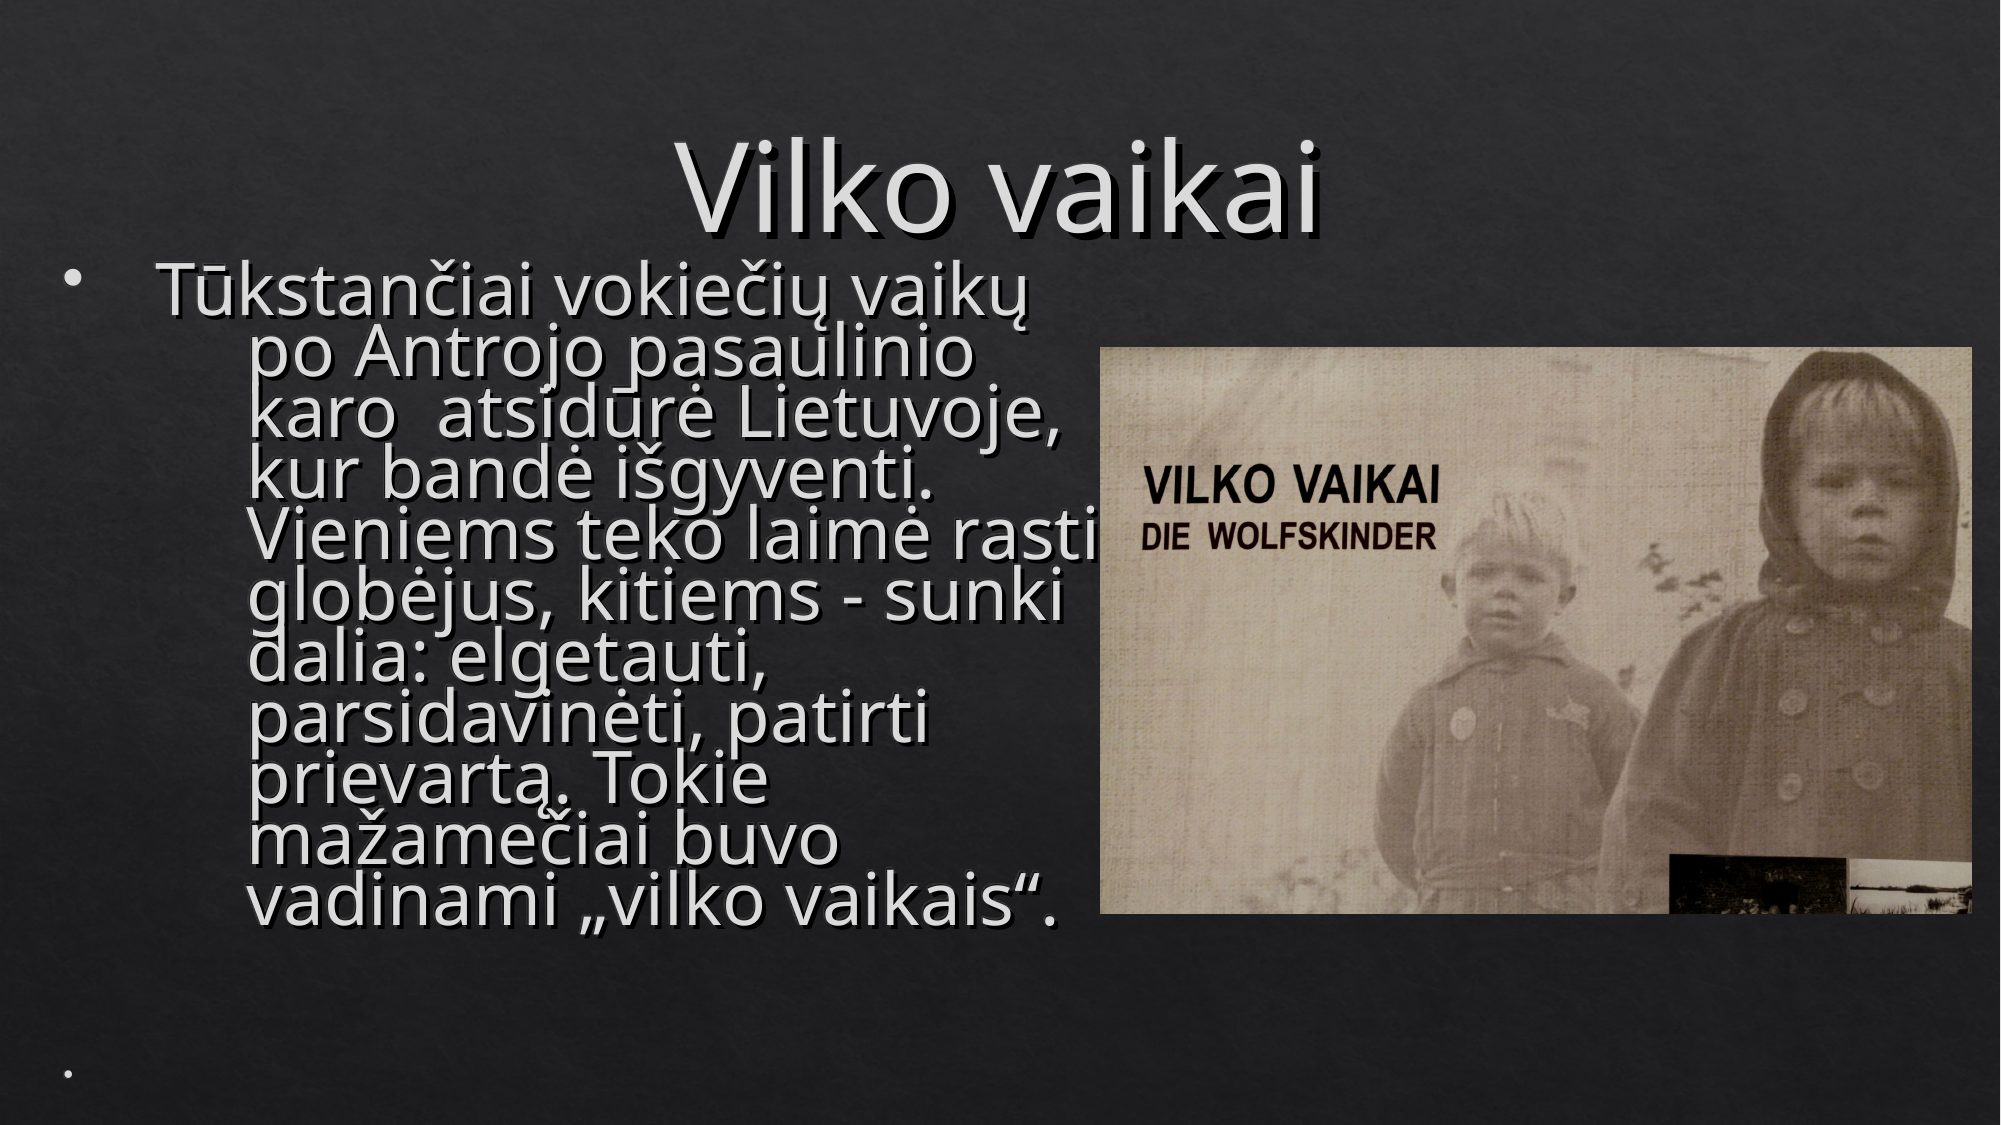

# Vilko vaikai
Tūkstančiai vokiečių vaikų po Antrojo pasaulinio karo atsidūrė Lietuvoje, kur bandė išgyventi. Vieniems teko laimė rasti globėjus, kitiems - sunki dalia: elgetauti, parsidavinėti, patirti prievartą. Tokie mažamečiai buvo vadinami „vilko vaikais“.